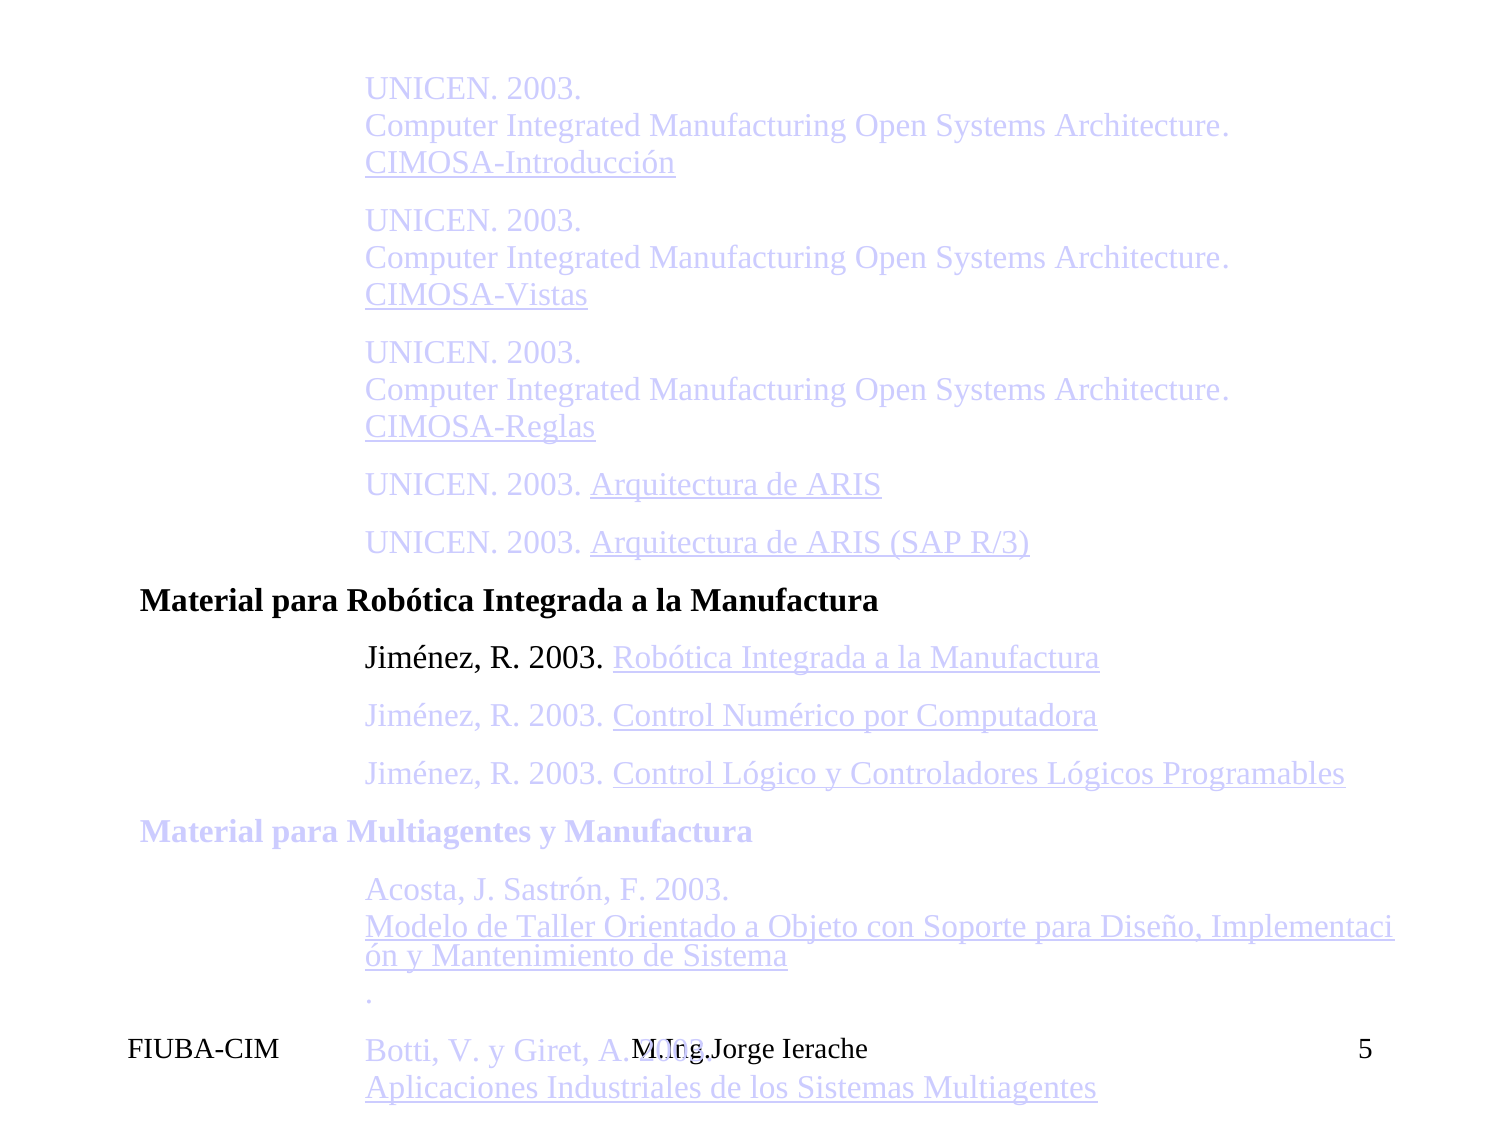

UNICEN. 2003. Computer Integrated Manufacturing Open Systems Architecture. CIMOSA-Introducción
UNICEN. 2003. Computer Integrated Manufacturing Open Systems Architecture. CIMOSA-Vistas
UNICEN. 2003. Computer Integrated Manufacturing Open Systems Architecture. CIMOSA-Reglas
UNICEN. 2003. Arquitectura de ARIS
UNICEN. 2003. Arquitectura de ARIS (SAP R/3)
Material para Robótica Integrada a la Manufactura
Jiménez, R. 2003. Robótica Integrada a la Manufactura
Jiménez, R. 2003. Control Numérico por Computadora
Jiménez, R. 2003. Control Lógico y Controladores Lógicos Programables
Material para Multiagentes y Manufactura
Acosta, J. Sastrón, F. 2003. Modelo de Taller Orientado a Objeto con Soporte para Diseño, Implementación y Mantenimiento de Sistema.
Botti, V. y Giret, A. 2003. Aplicaciones Industriales de los Sistemas Multiagentes
FIUBA-CIM
M.Ing.Jorge Ierache
5